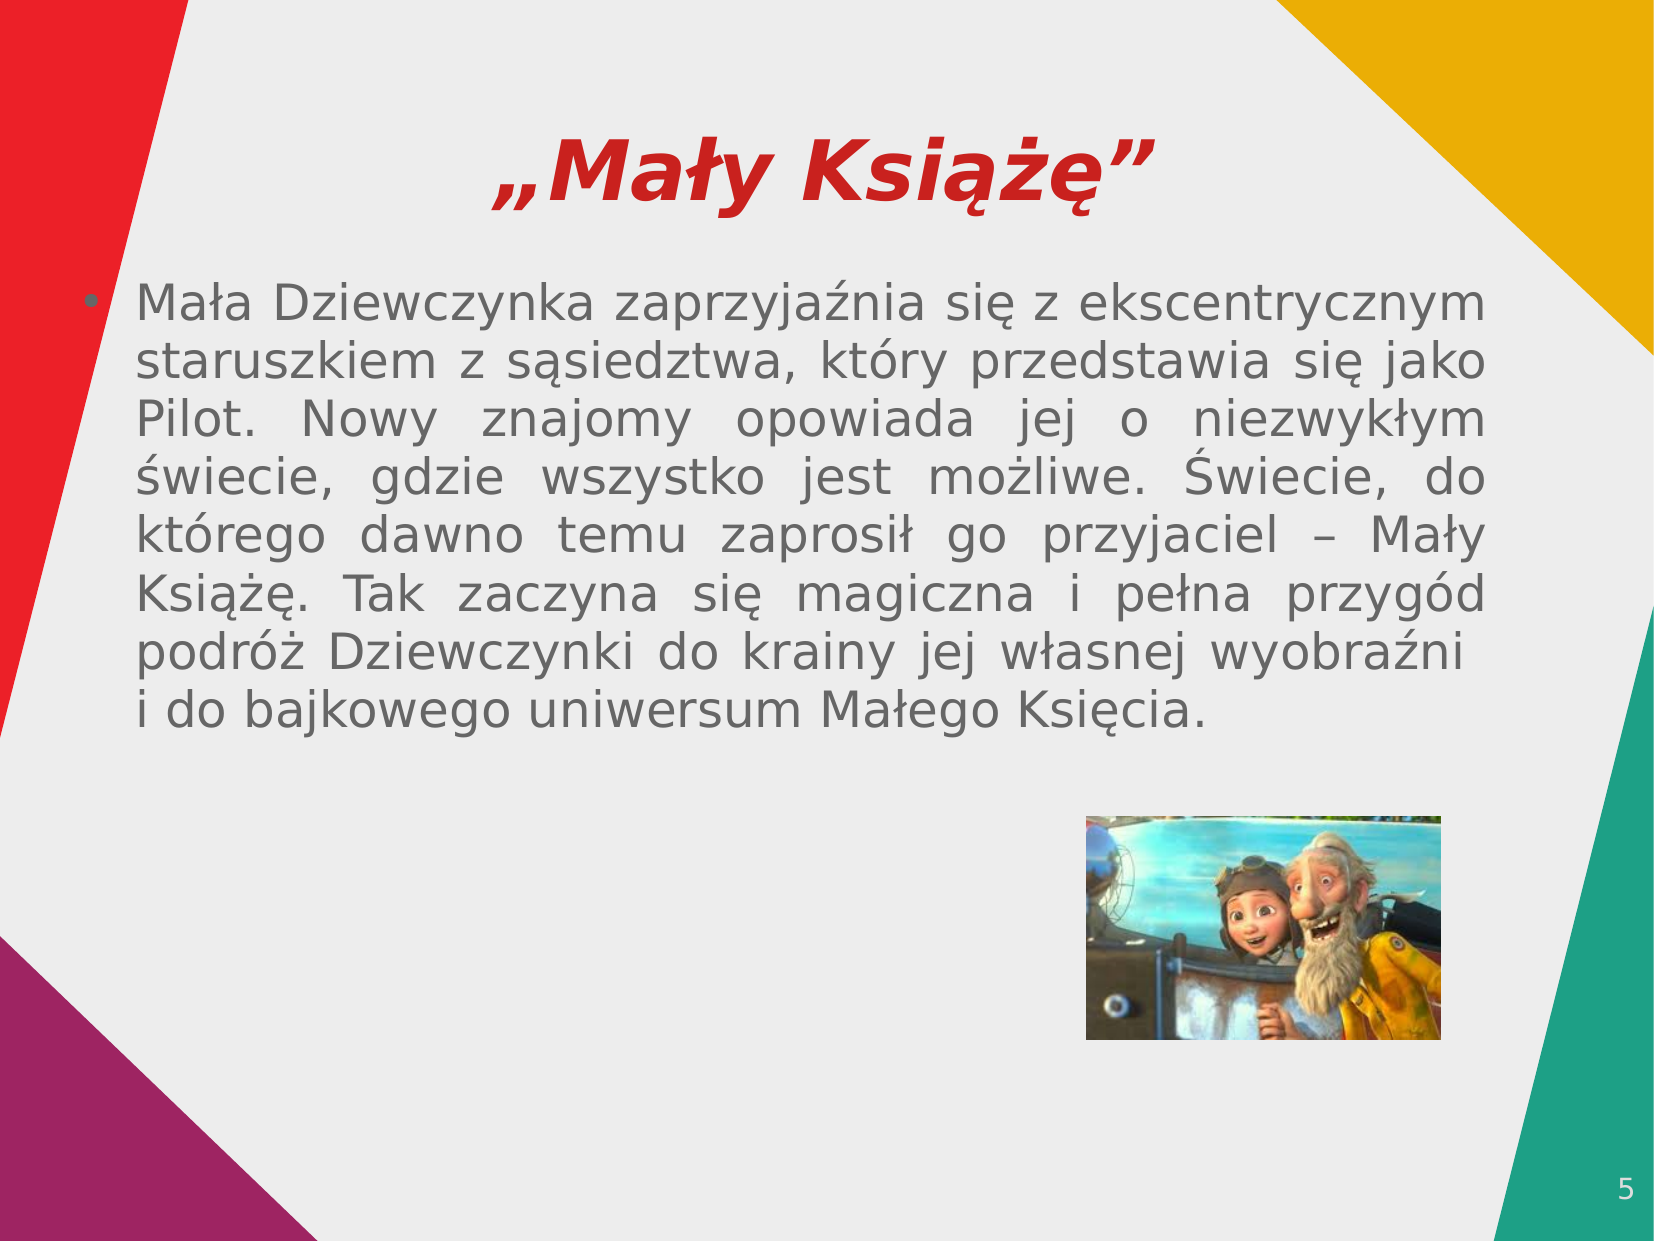

# „Mały Książę”
Mała Dziewczynka zaprzyjaźnia się z ekscentrycznym staruszkiem z sąsiedztwa, który przedstawia się jako Pilot. Nowy znajomy opowiada jej o niezwykłym świecie, gdzie wszystko jest możliwe. Świecie, do którego dawno temu zaprosił go przyjaciel – Mały Książę. Tak zaczyna się magiczna i pełna przygód podróż Dziewczynki do krainy jej własnej wyobraźni
i do bajkowego uniwersum Małego Księcia.
5